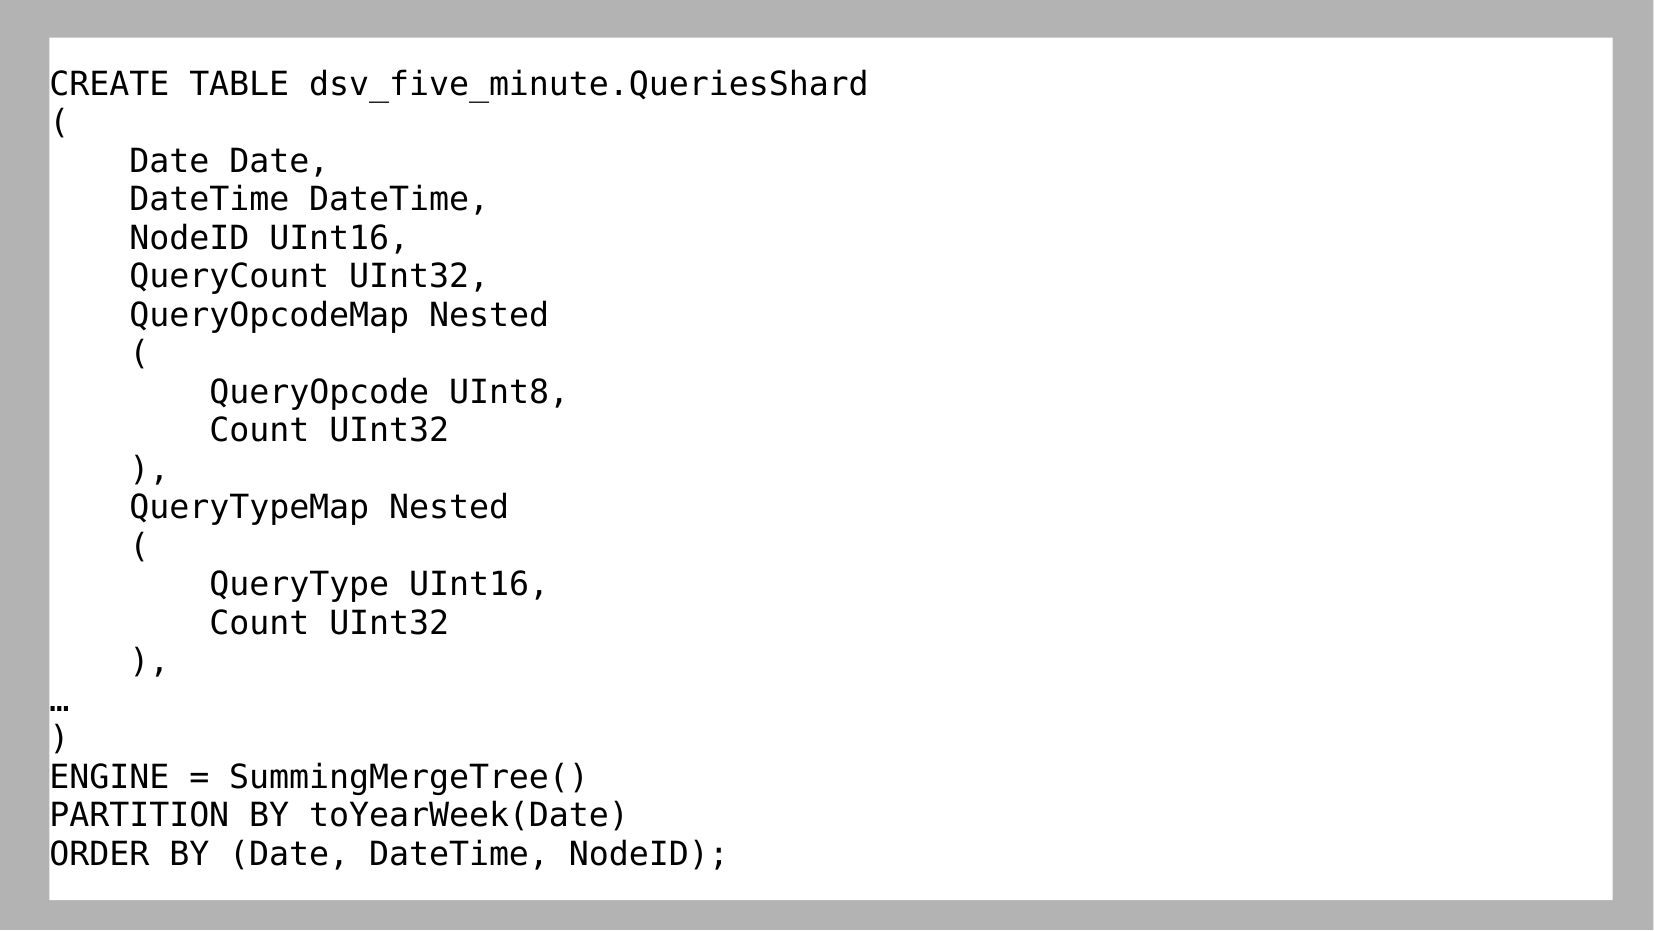

# CREATE TABLE dsv_five_minute.QueriesShard
(
 Date Date,
 DateTime DateTime,
 NodeID UInt16,
 QueryCount UInt32,
 QueryOpcodeMap Nested
 (
 QueryOpcode UInt8,
 Count UInt32
 ),
 QueryTypeMap Nested
 (
 QueryType UInt16,
 Count UInt32
 ),
…
)
ENGINE = SummingMergeTree()
PARTITION BY toYearWeek(Date)
ORDER BY (Date, DateTime, NodeID);